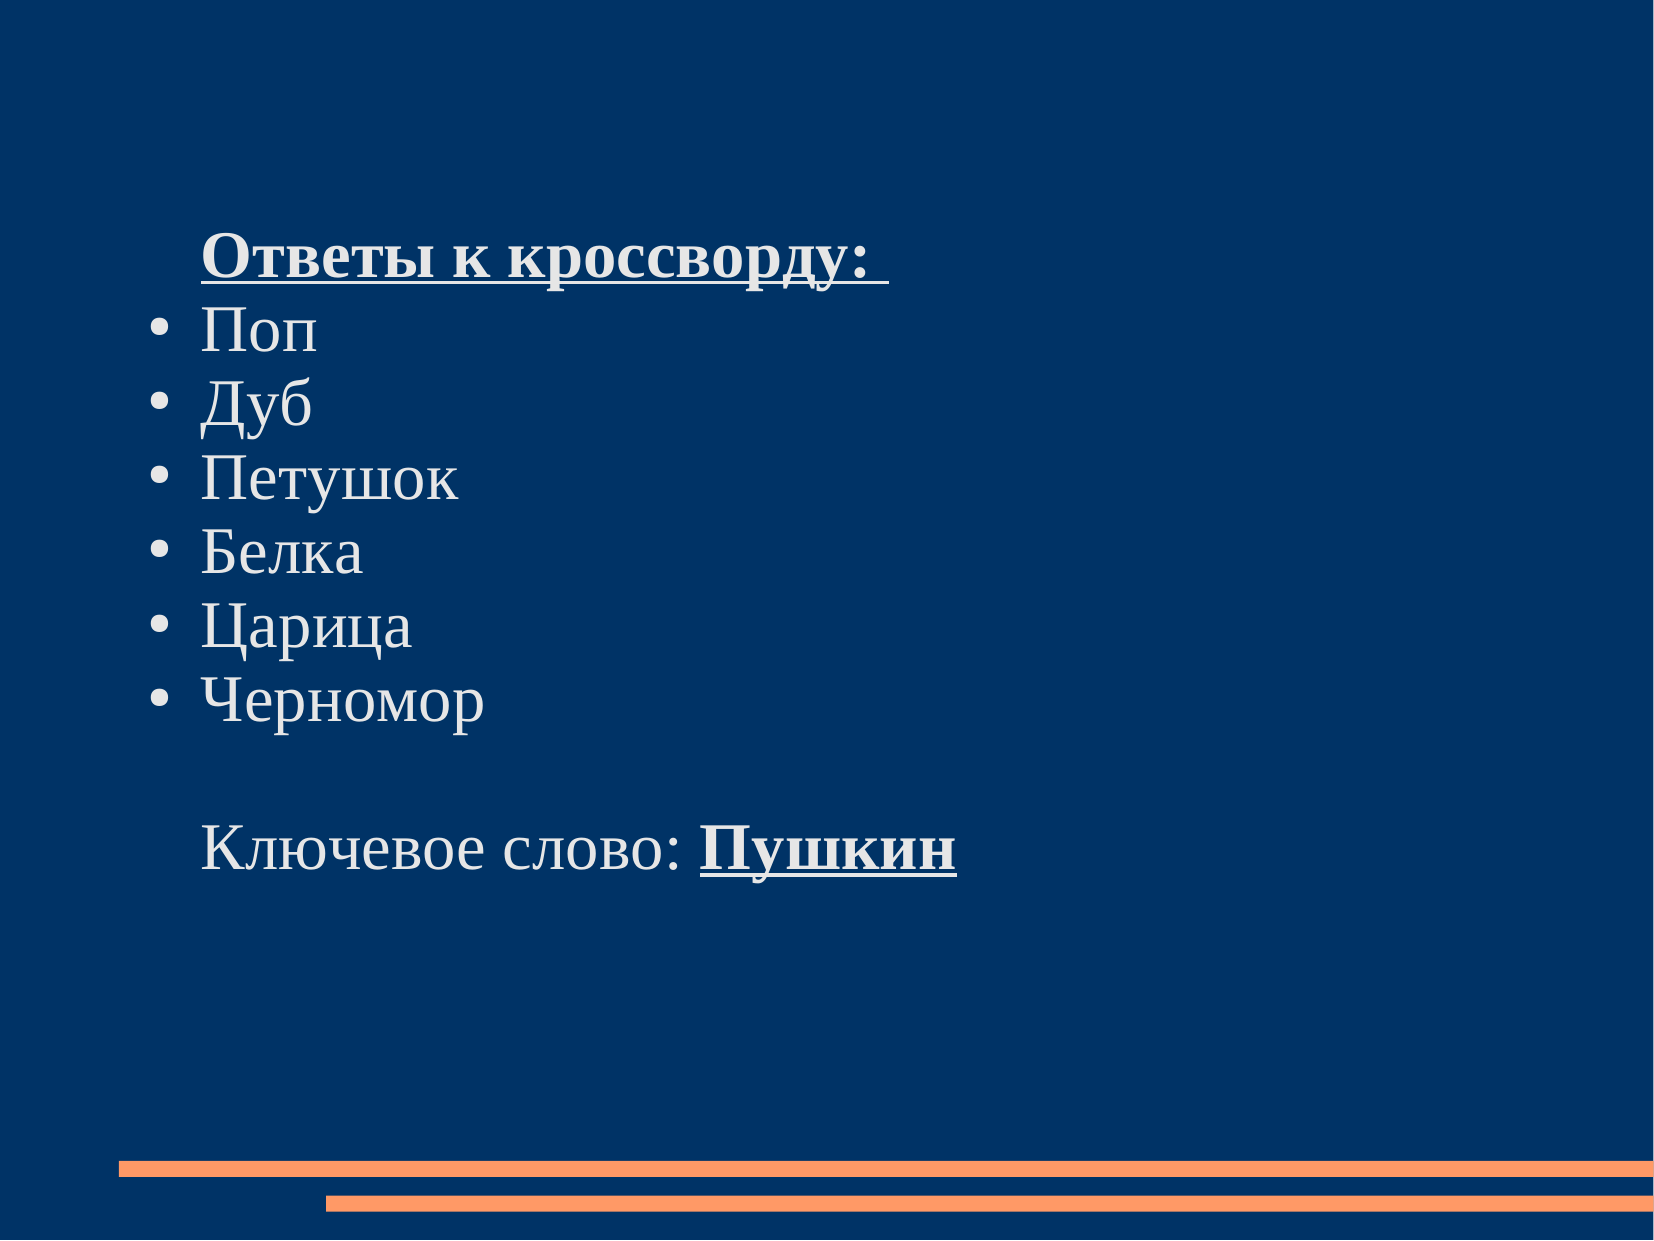

#
Ответы к кроссворду:
Поп
Дуб
Петушок
Белка
Царица
Черномор
Ключевое слово: Пушкин